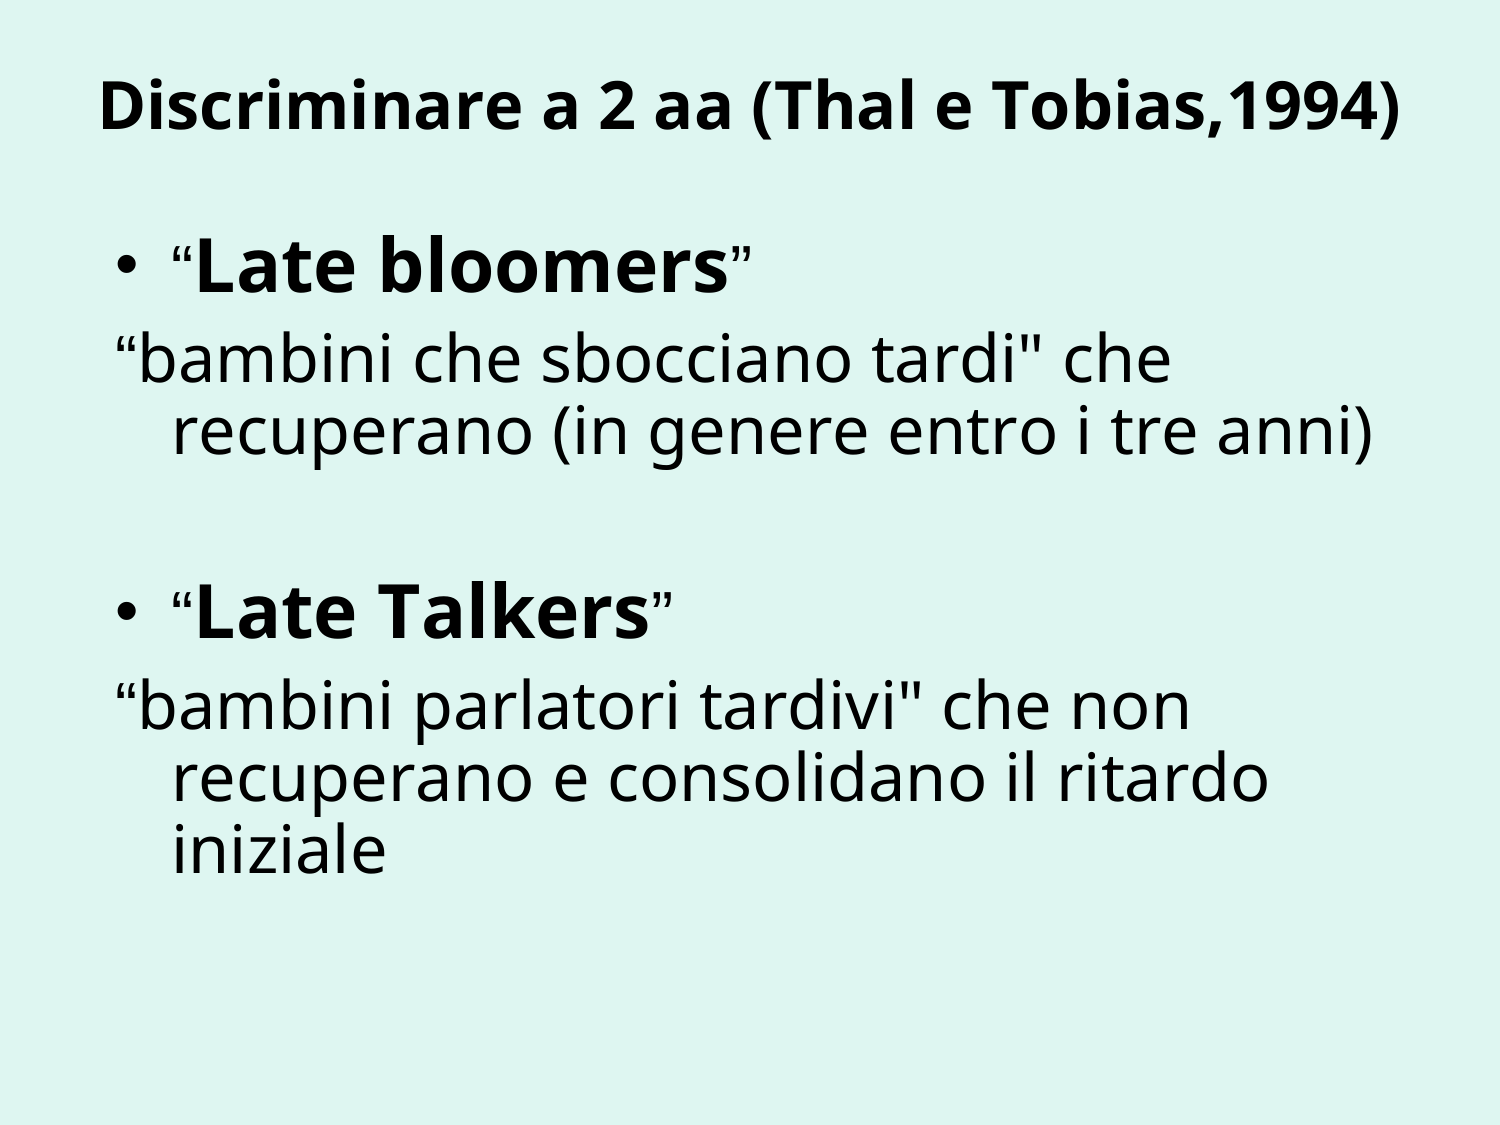

# Discriminare a 2 aa (Thal e Tobias,1994)
“Late bloomers”
“bambini che sbocciano tardi" che recuperano (in genere entro i tre anni)
“Late Talkers”
“bambini parlatori tardivi" che non recuperano e consolidano il ritardo iniziale